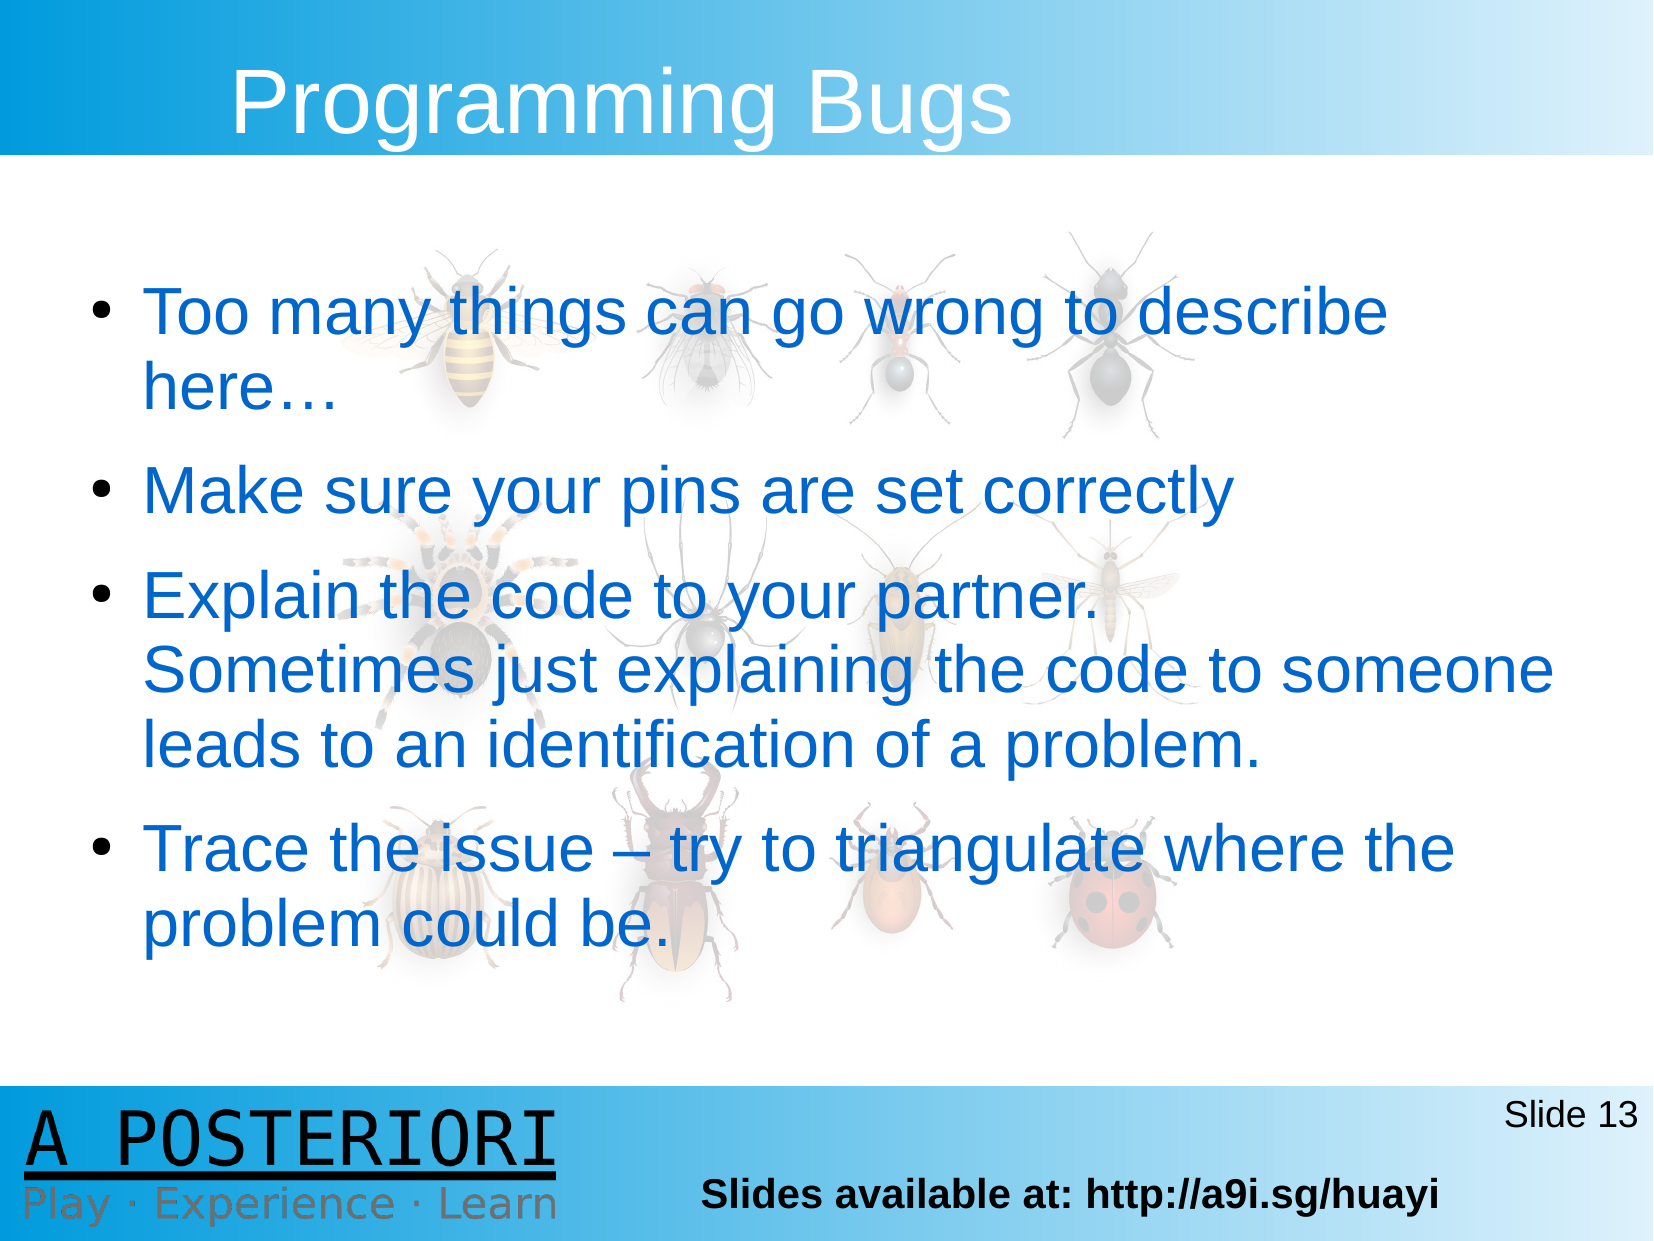

# Programming Bugs
Too many things can go wrong to describe here…
Make sure your pins are set correctly
Explain the code to your partner.
Sometimes just explaining the code to someone leads to an identification of a problem.
Trace the issue – try to triangulate where the problem could be.